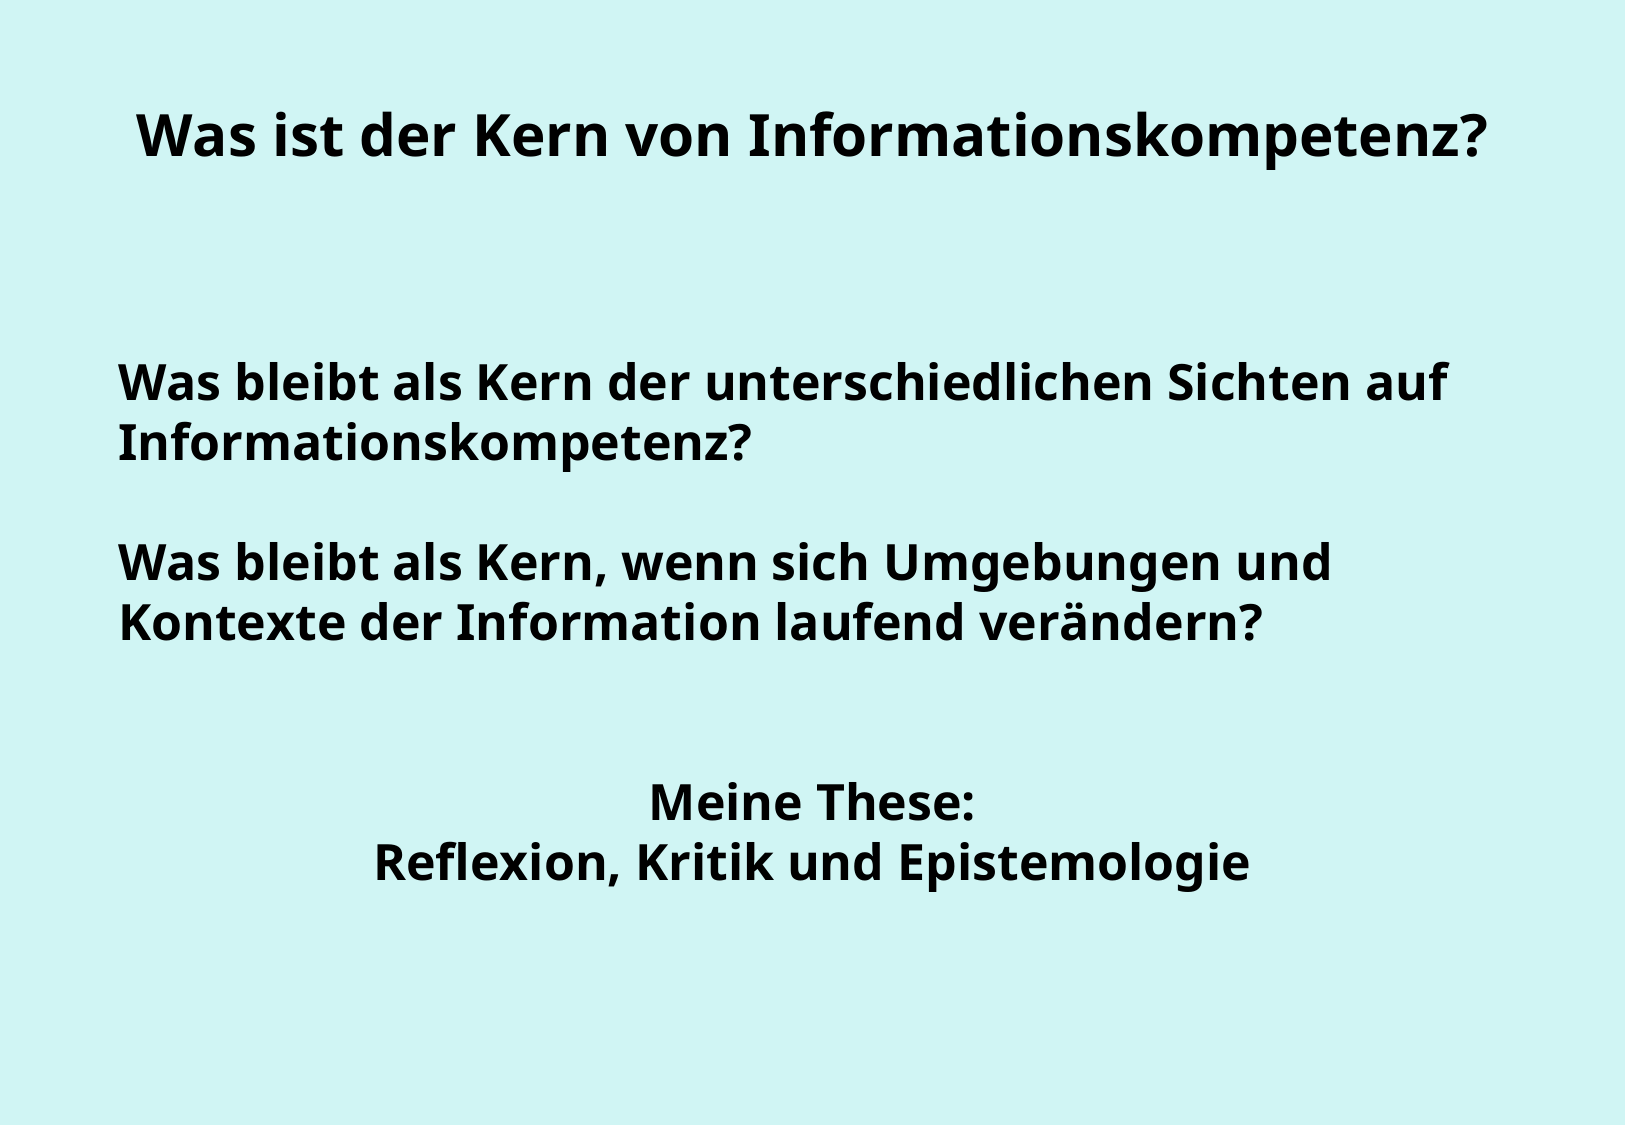

# Was ist der Kern von Informationskompetenz?
Was bleibt als Kern der unterschiedlichen Sichten auf Informationskompetenz?
Was bleibt als Kern, wenn sich Umgebungen und Kontexte der Information laufend verändern?
Meine These:
Reflexion, Kritik und Epistemologie